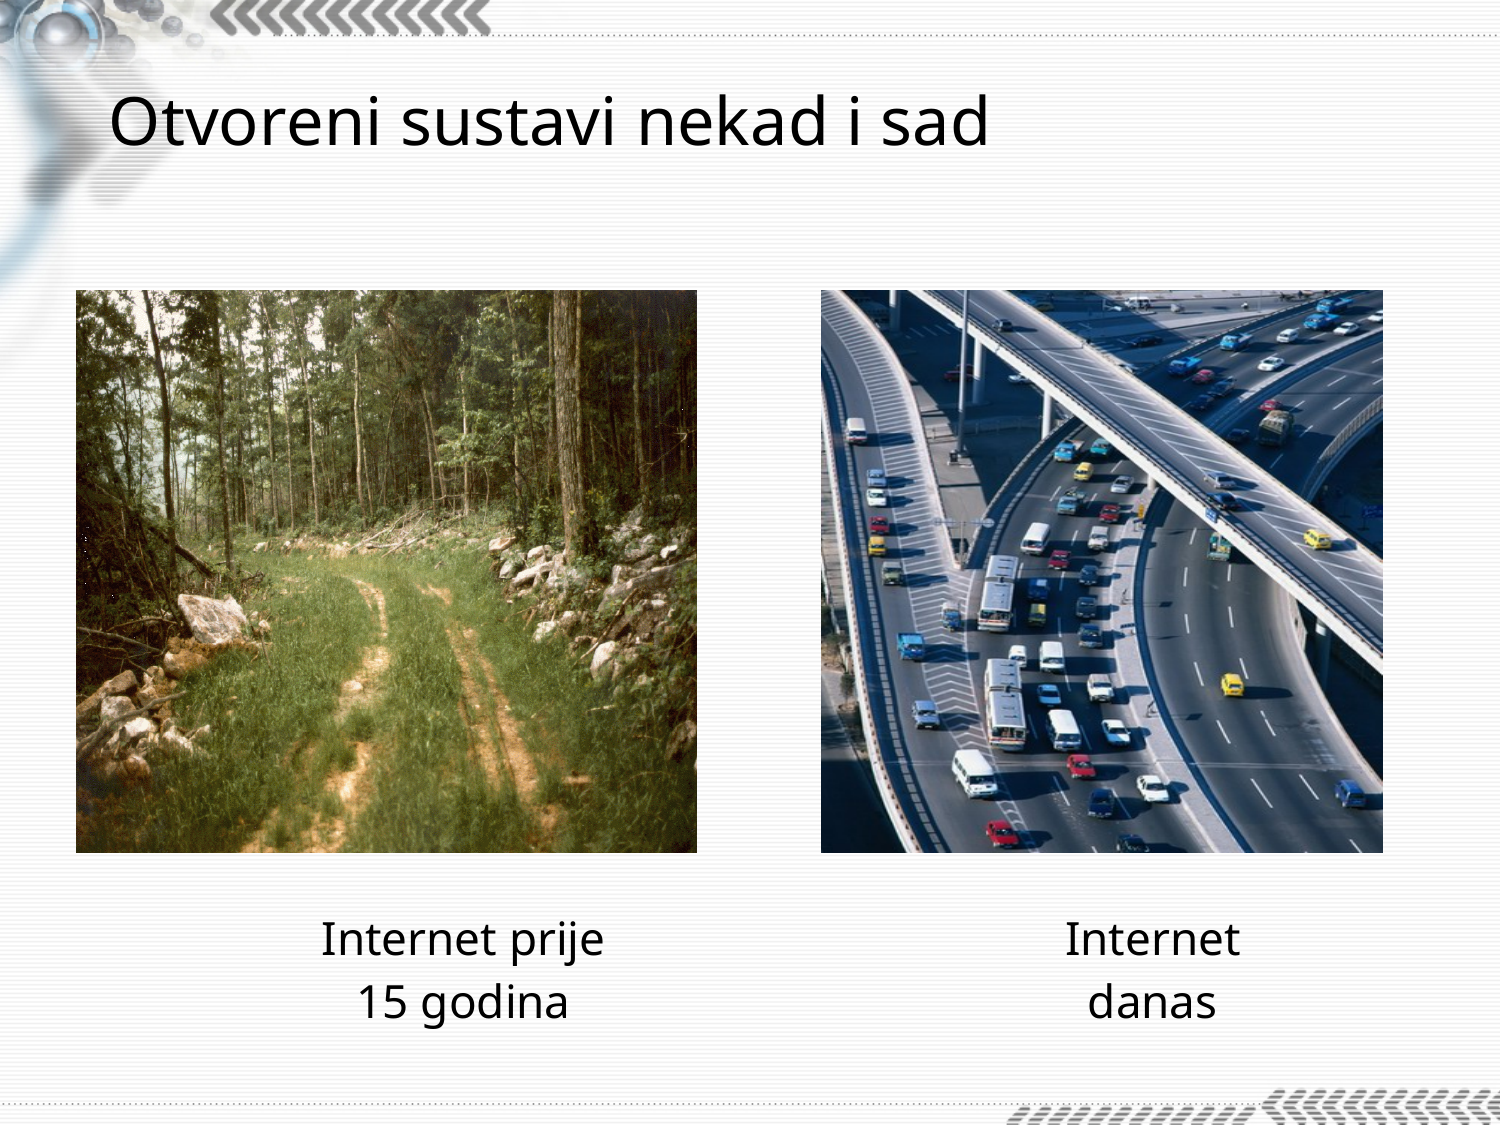

# Otvoreni sustavi nekad i sad
Internet prije
15 godina
Internet
danas